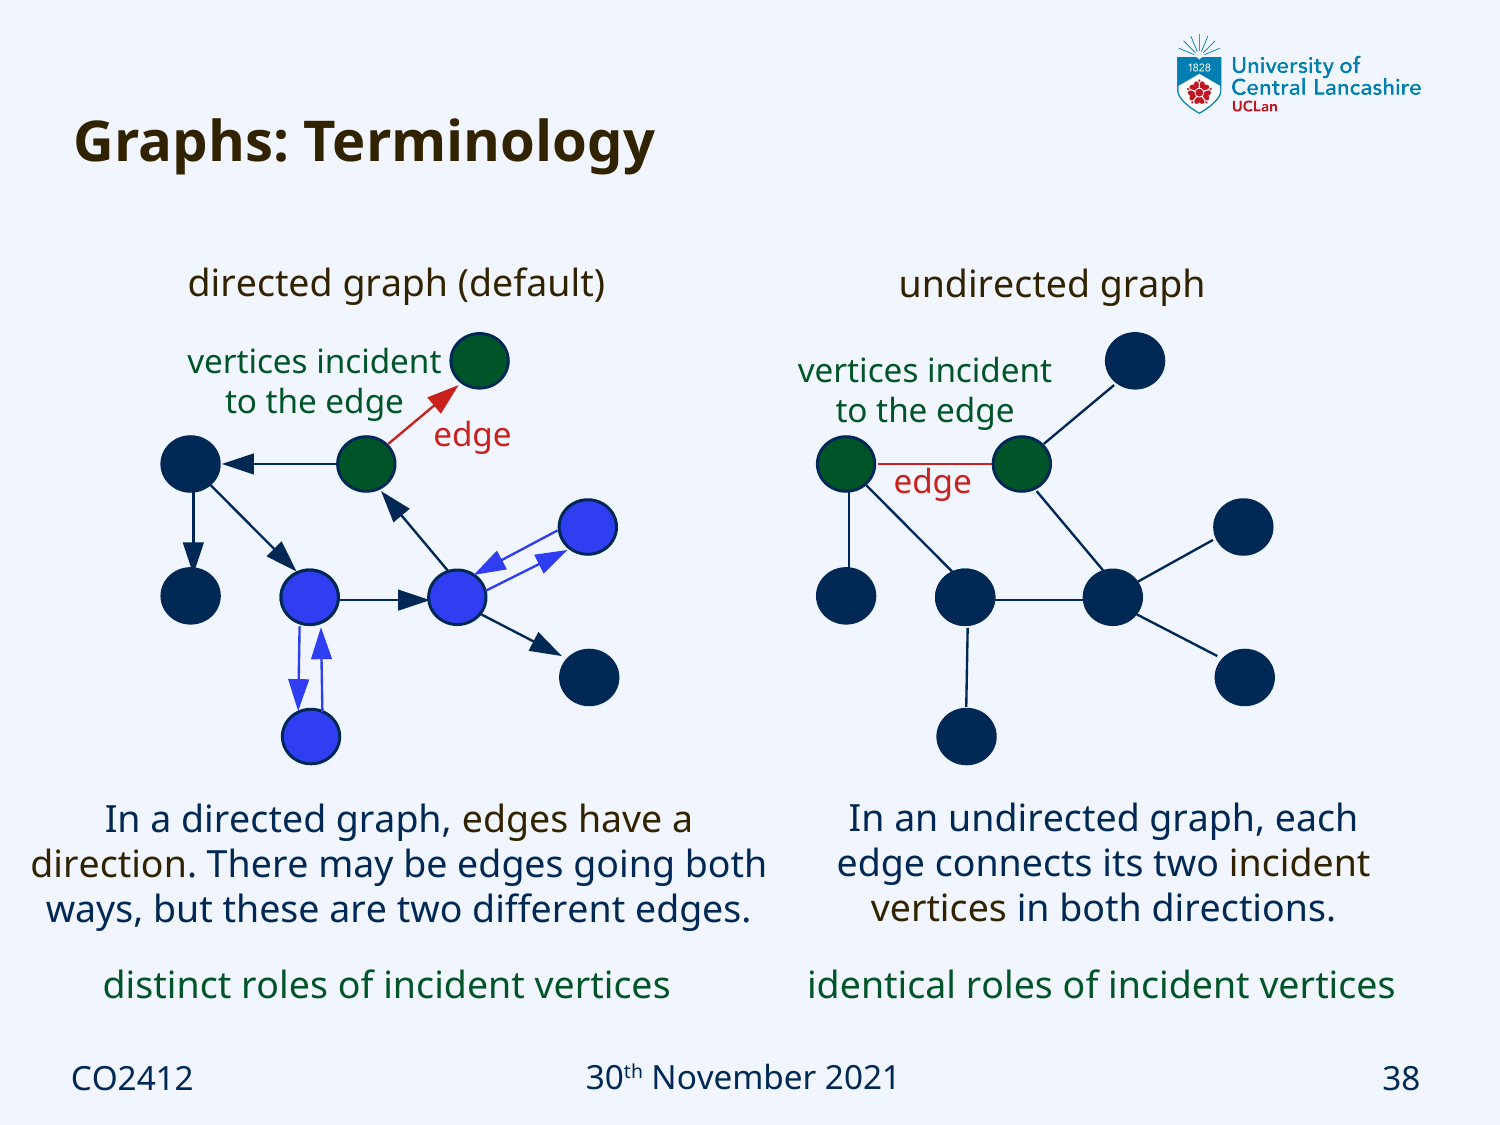

# Graphs: Terminology
directed graph (default)
undirected graph
vertices incident
to the edge
vertices incident
to the edge
edge
edge
In an undirected graph, each edge connects its two incident vertices in both directions.
In a directed graph, edges have a direction. There may be edges going both ways, but these are two different edges.
distinct roles of incident vertices
identical roles of incident vertices